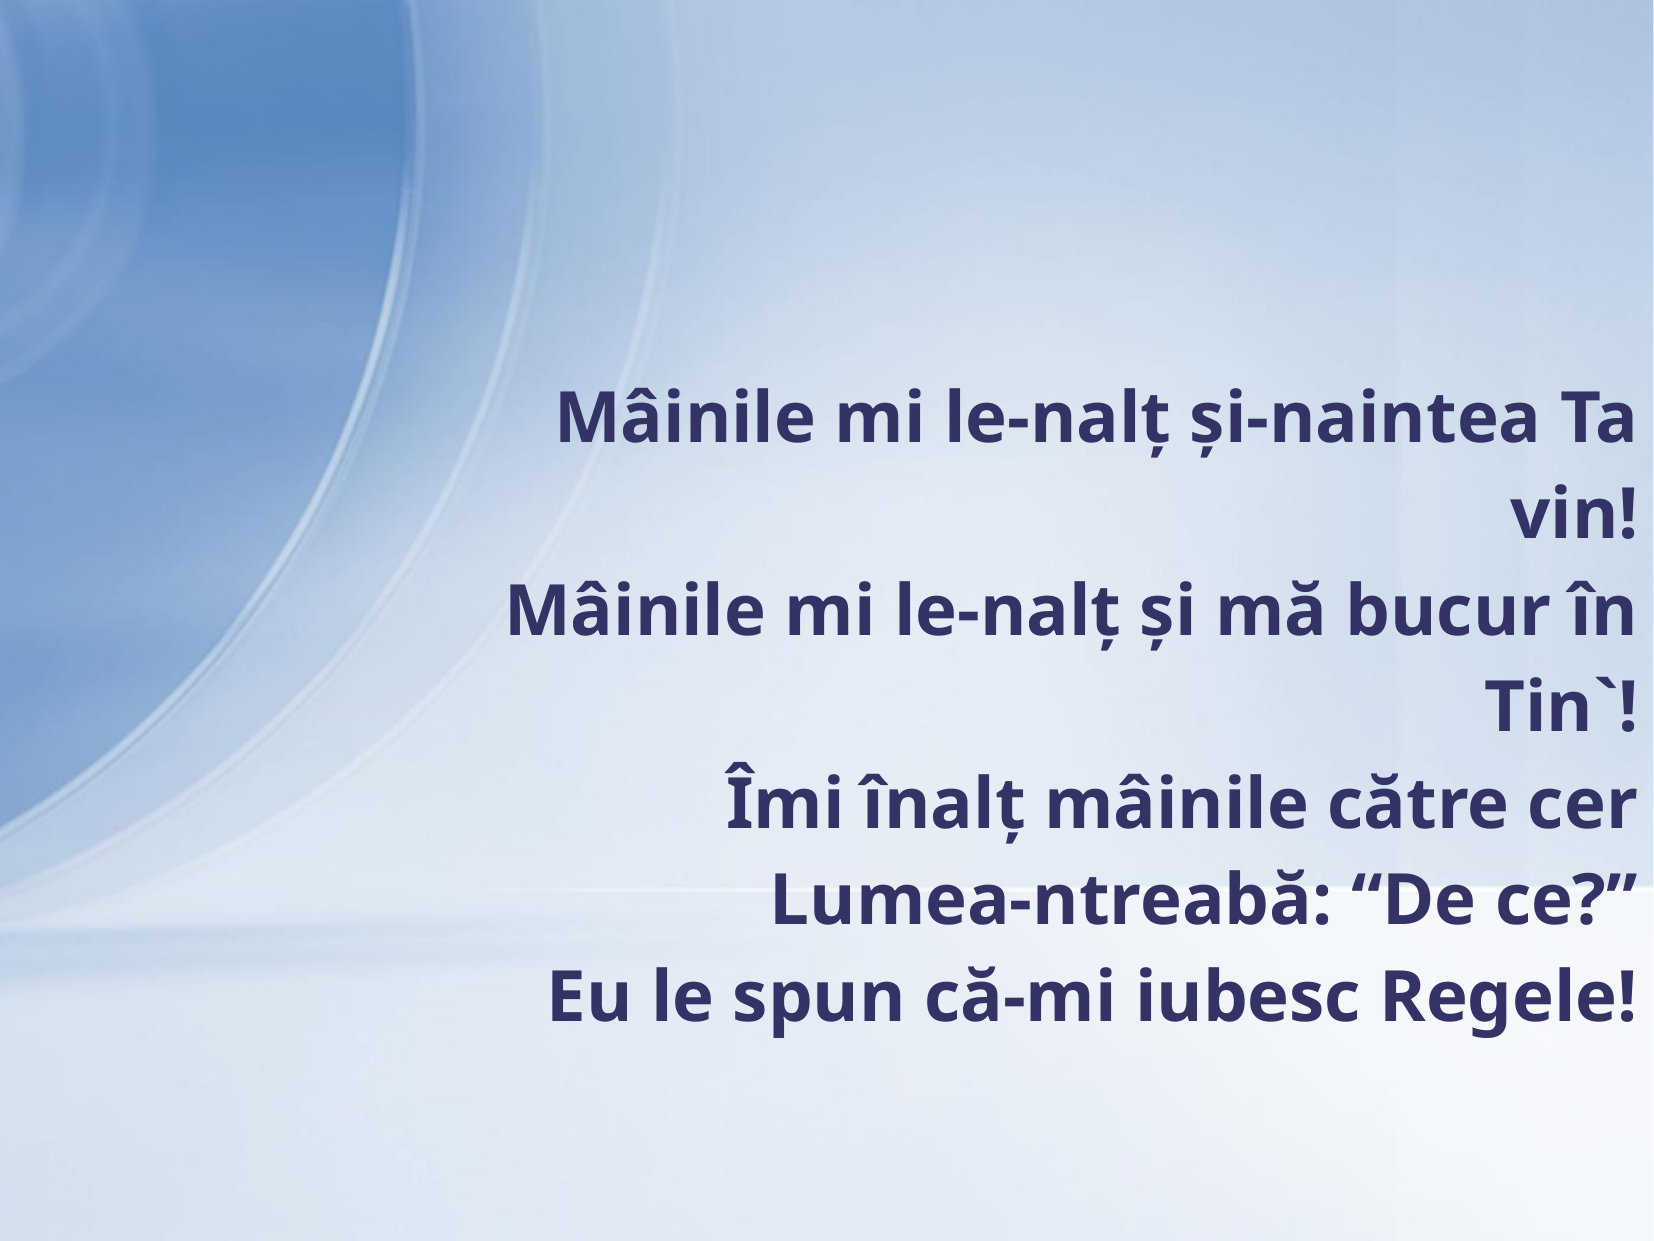

Mâinile mi le-nalţ şi-naintea Ta vin!
Mâinile mi le-nalţ şi mă bucur în Tin`!
Îmi înalţ mâinile către cer
Lumea-ntreabă: “De ce?”
Eu le spun că-mi iubesc Regele!